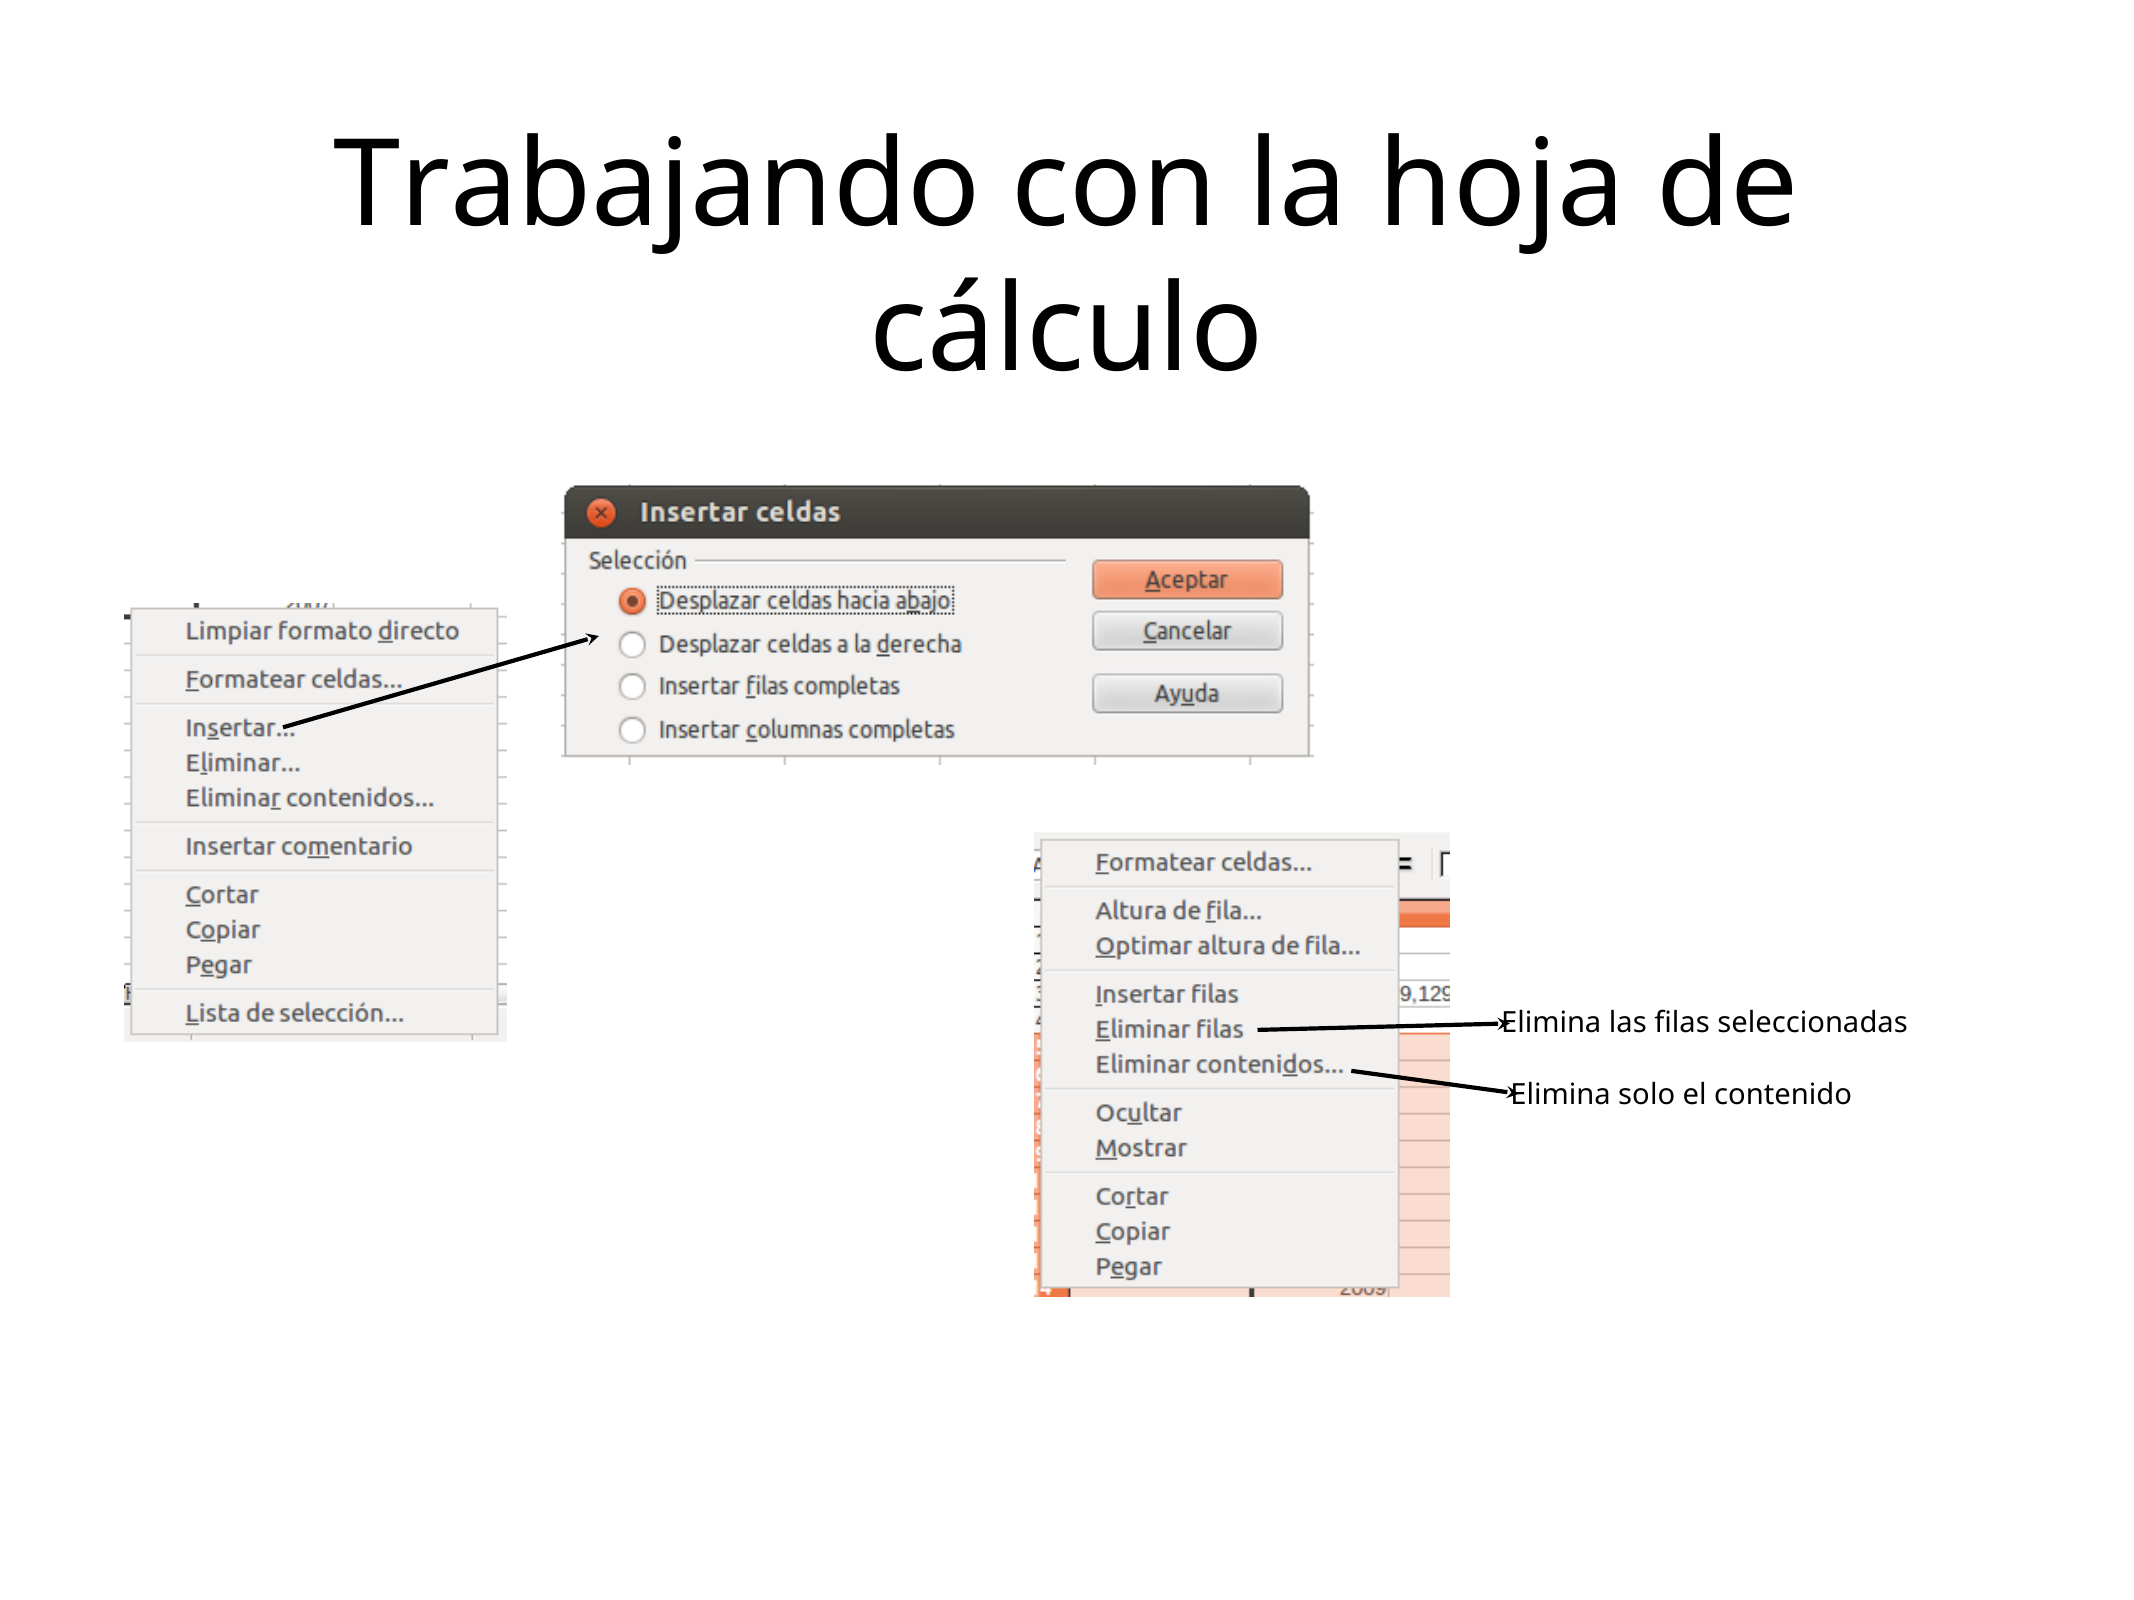

# Trabajando con la hoja de cálculo
Elimina las filas seleccionadas
Elimina solo el contenido